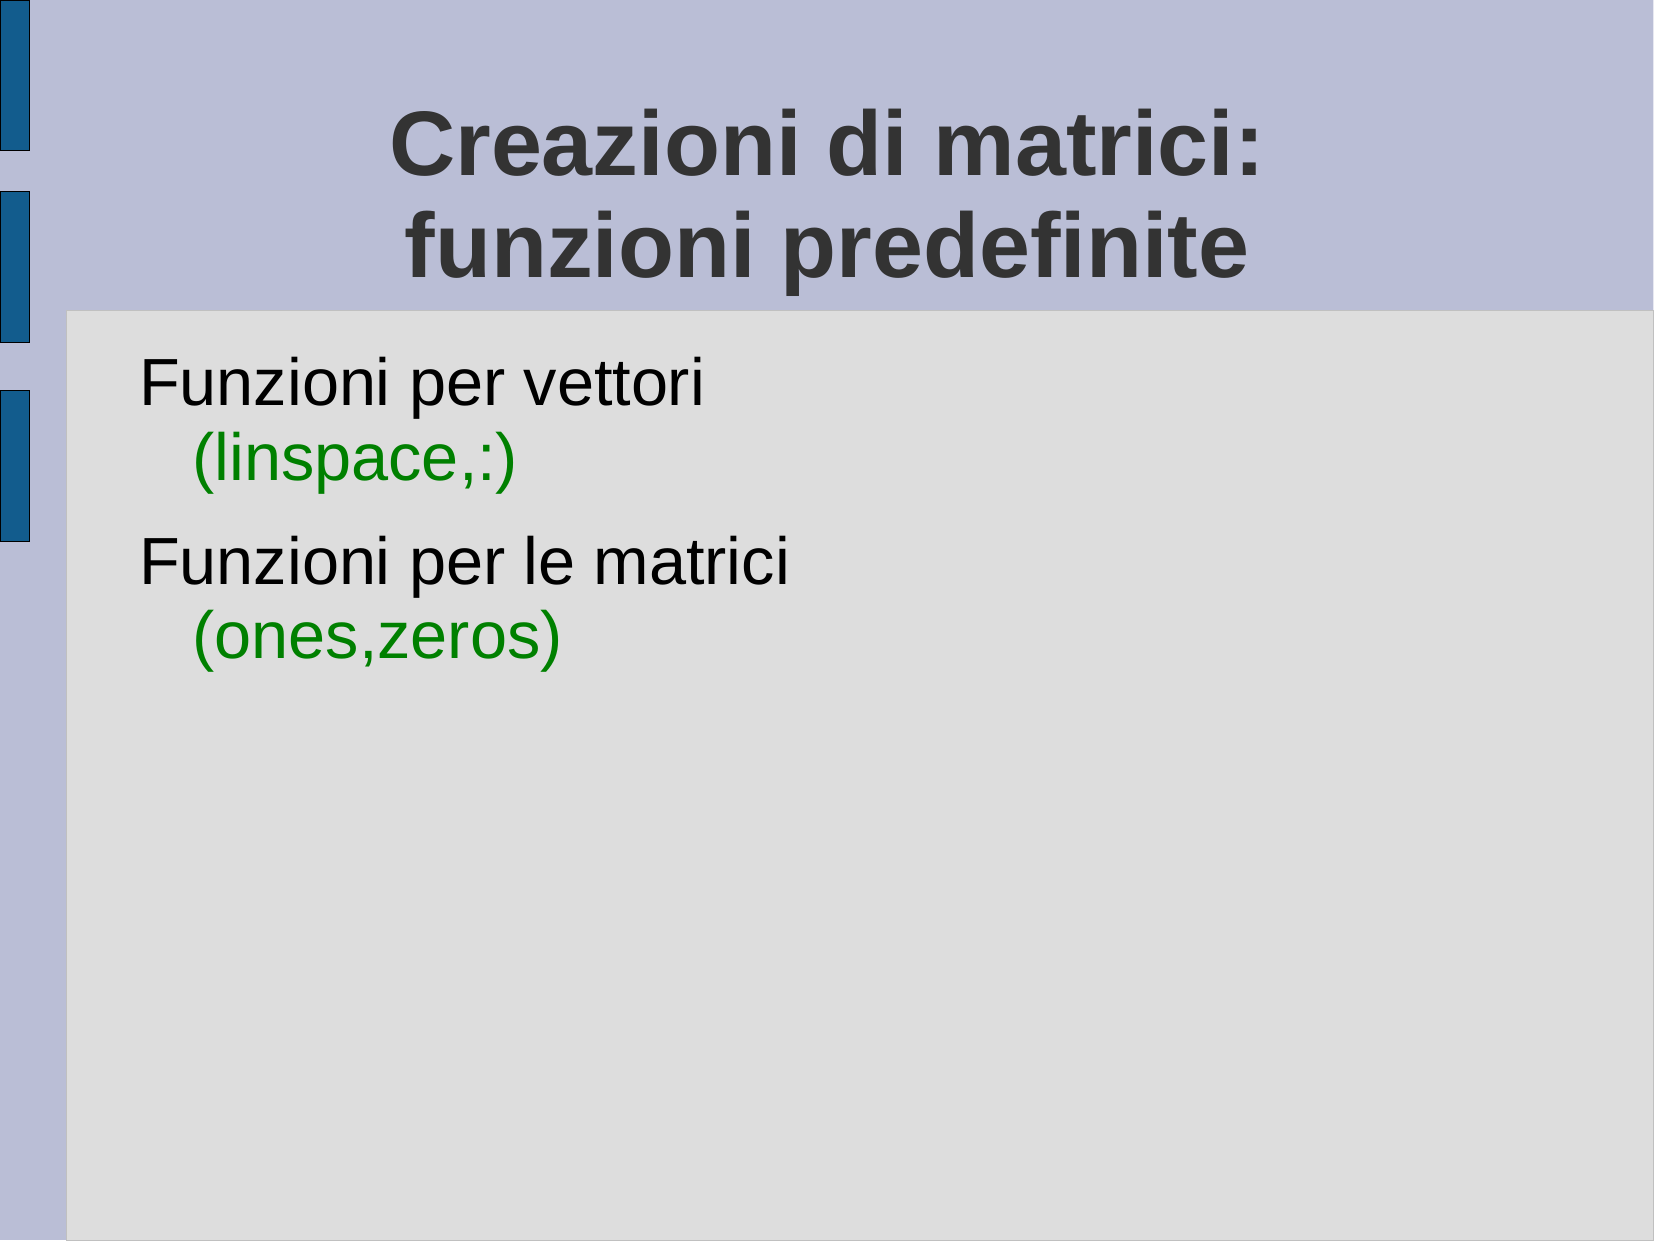

# Creazioni di matrici: funzioni predefinite
Funzioni per vettori
(linspace,:)
Funzioni per le matrici
(ones,zeros)